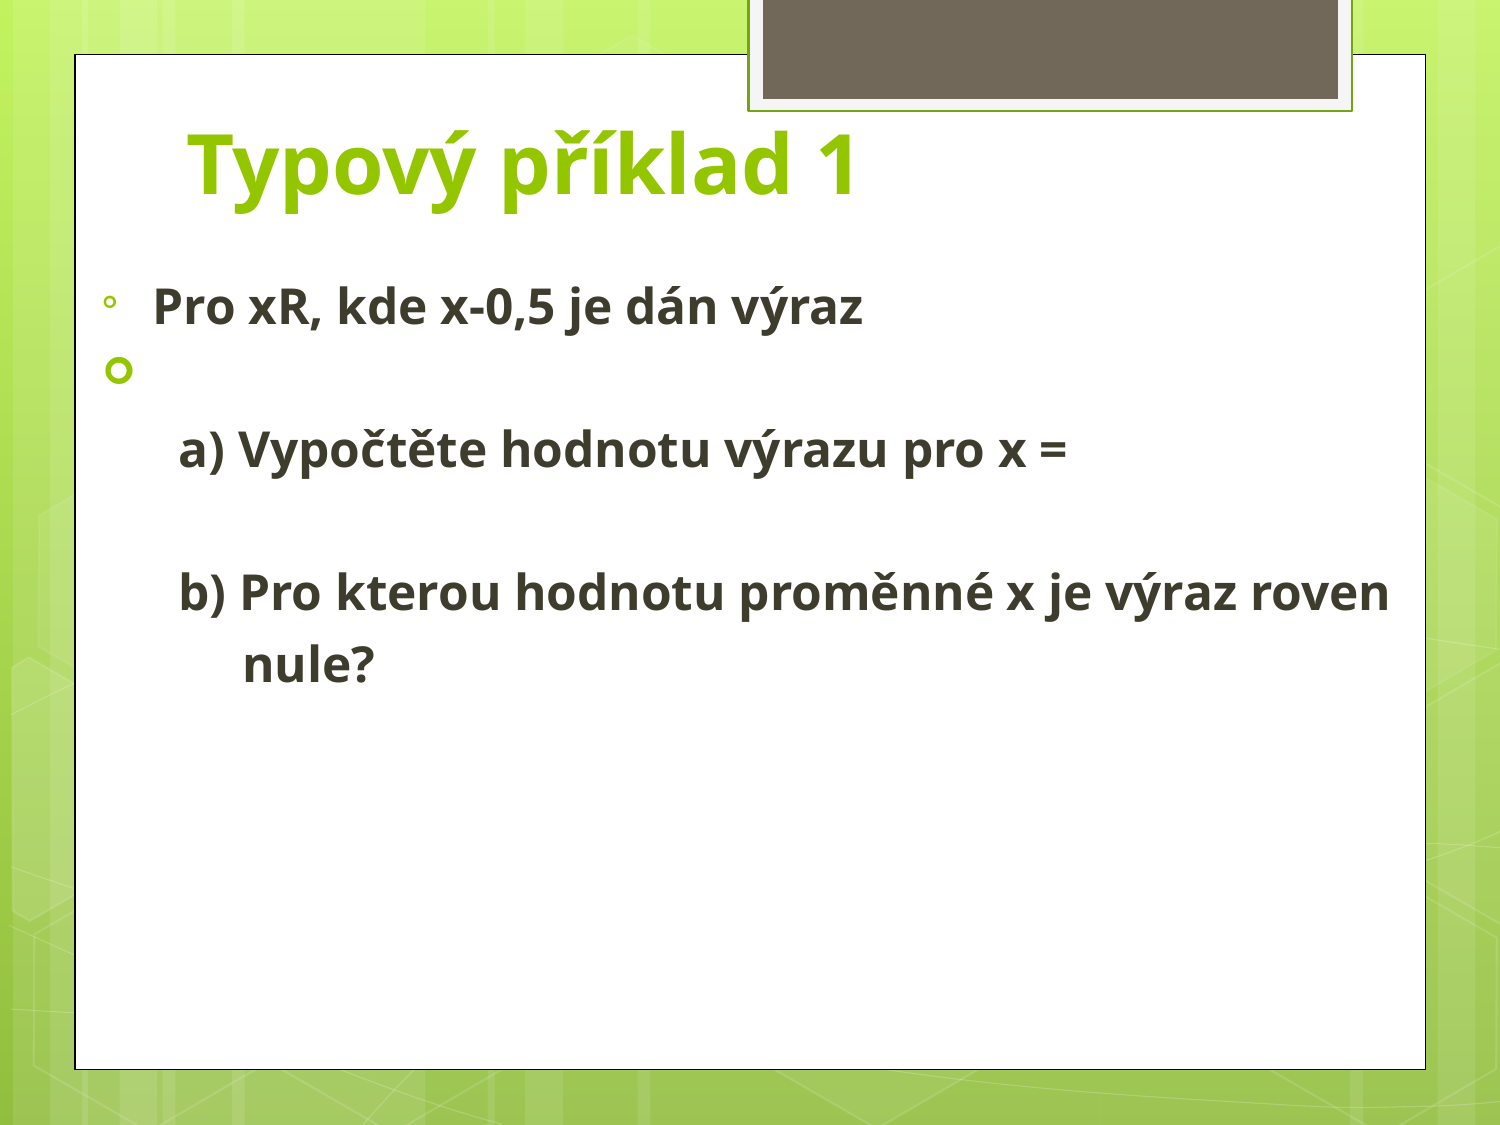

# Typový příklad 1
 Pro xR, kde x-0,5 je dán výraz
 a) Vypočtěte hodnotu výrazu pro x =
 b) Pro kterou hodnotu proměnné x je výraz roven
 nule?